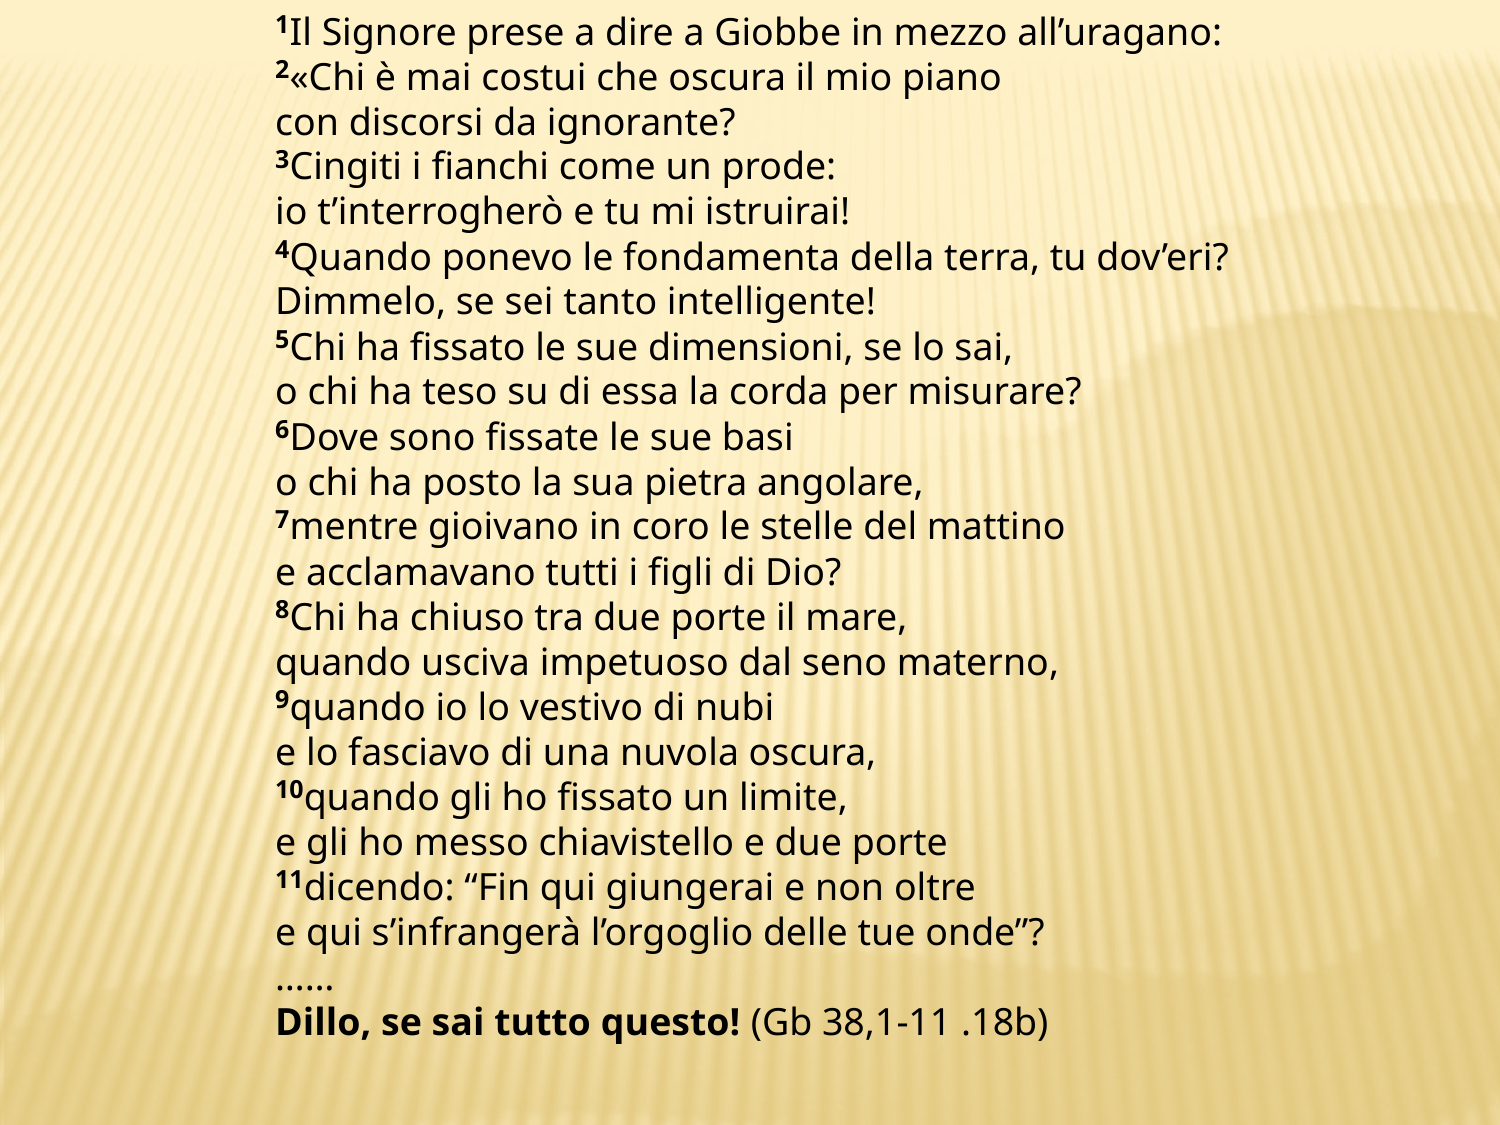

1Il Signore prese a dire a Giobbe in mezzo all’uragano:
2«Chi è mai costui che oscura il mio piano
con discorsi da ignorante?
3Cingiti i fianchi come un prode:
io t’interrogherò e tu mi istruirai!
4Quando ponevo le fondamenta della terra, tu dov’eri?
Dimmelo, se sei tanto intelligente!
5Chi ha fissato le sue dimensioni, se lo sai,
o chi ha teso su di essa la corda per misurare?
6Dove sono fissate le sue basi
o chi ha posto la sua pietra angolare,
7mentre gioivano in coro le stelle del mattino
e acclamavano tutti i figli di Dio?
8Chi ha chiuso tra due porte il mare,
quando usciva impetuoso dal seno materno,
9quando io lo vestivo di nubi
e lo fasciavo di una nuvola oscura,
10quando gli ho fissato un limite,
e gli ho messo chiavistello e due porte
11dicendo: “Fin qui giungerai e non oltre
e qui s’infrangerà l’orgoglio delle tue onde”?
……
Dillo, se sai tutto questo! (Gb 38,1-11 .18b)